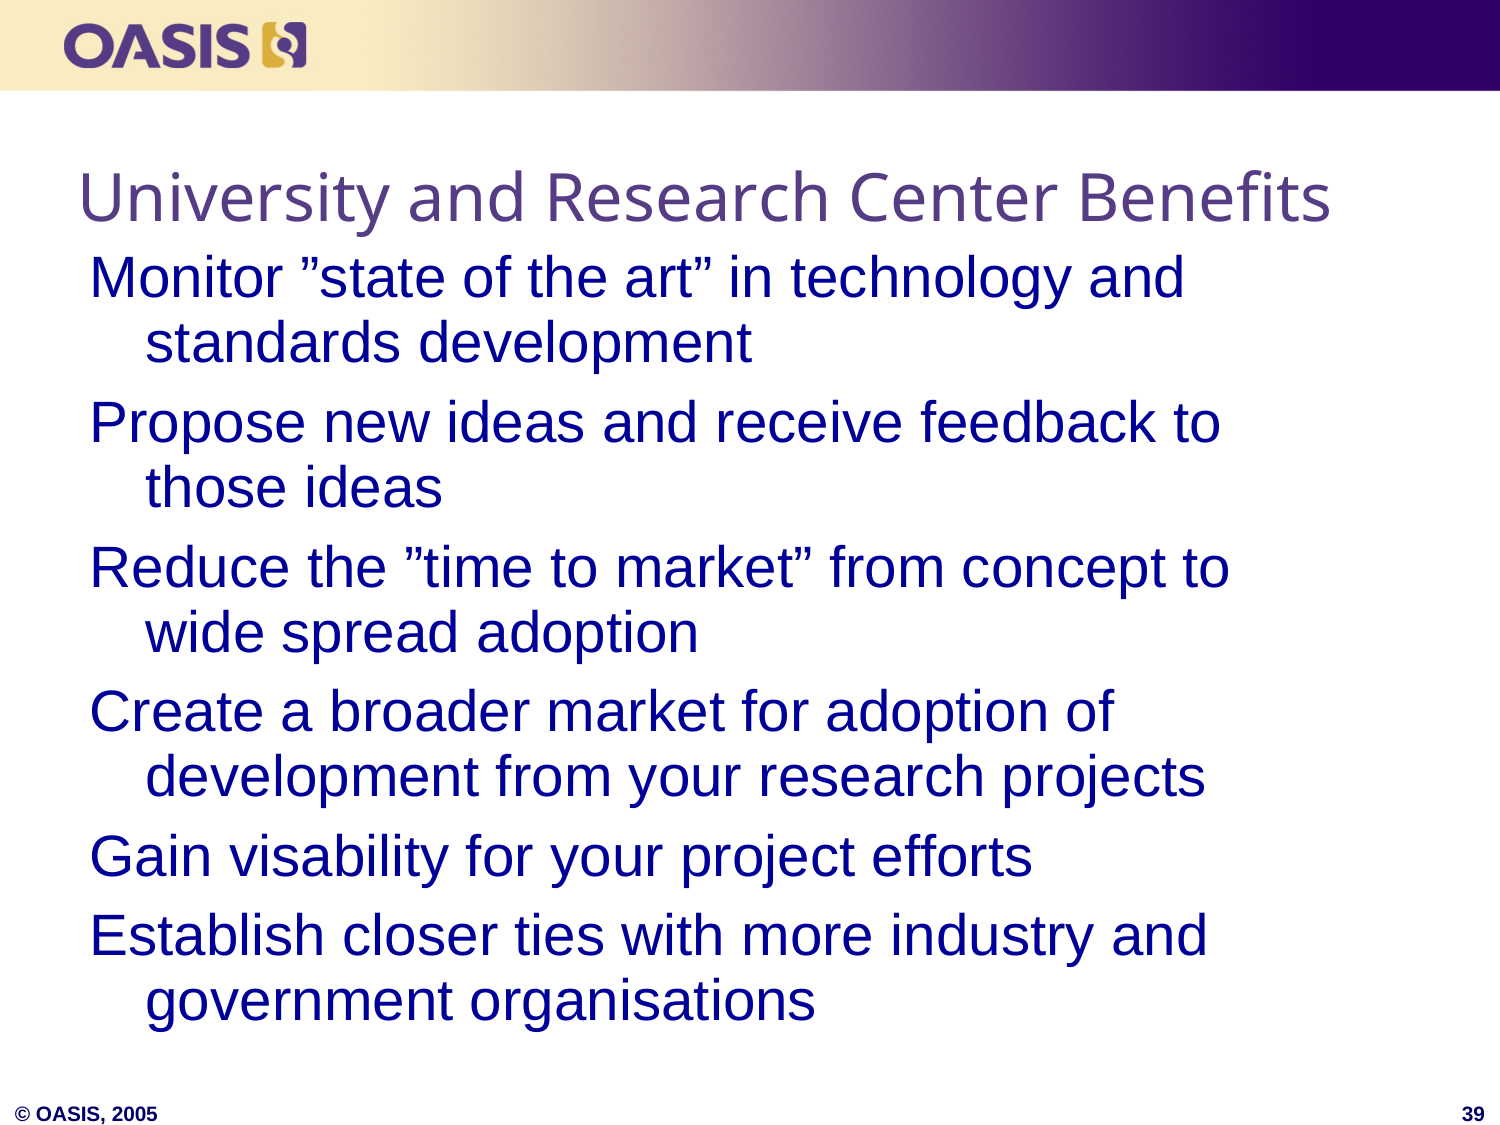

# University and Research Center Benefits
Monitor ”state of the art” in technology and standards development
Propose new ideas and receive feedback to those ideas
Reduce the ”time to market” from concept to wide spread adoption
Create a broader market for adoption of development from your research projects
Gain visability for your project efforts
Establish closer ties with more industry and government organisations
© OASIS, 2005
39